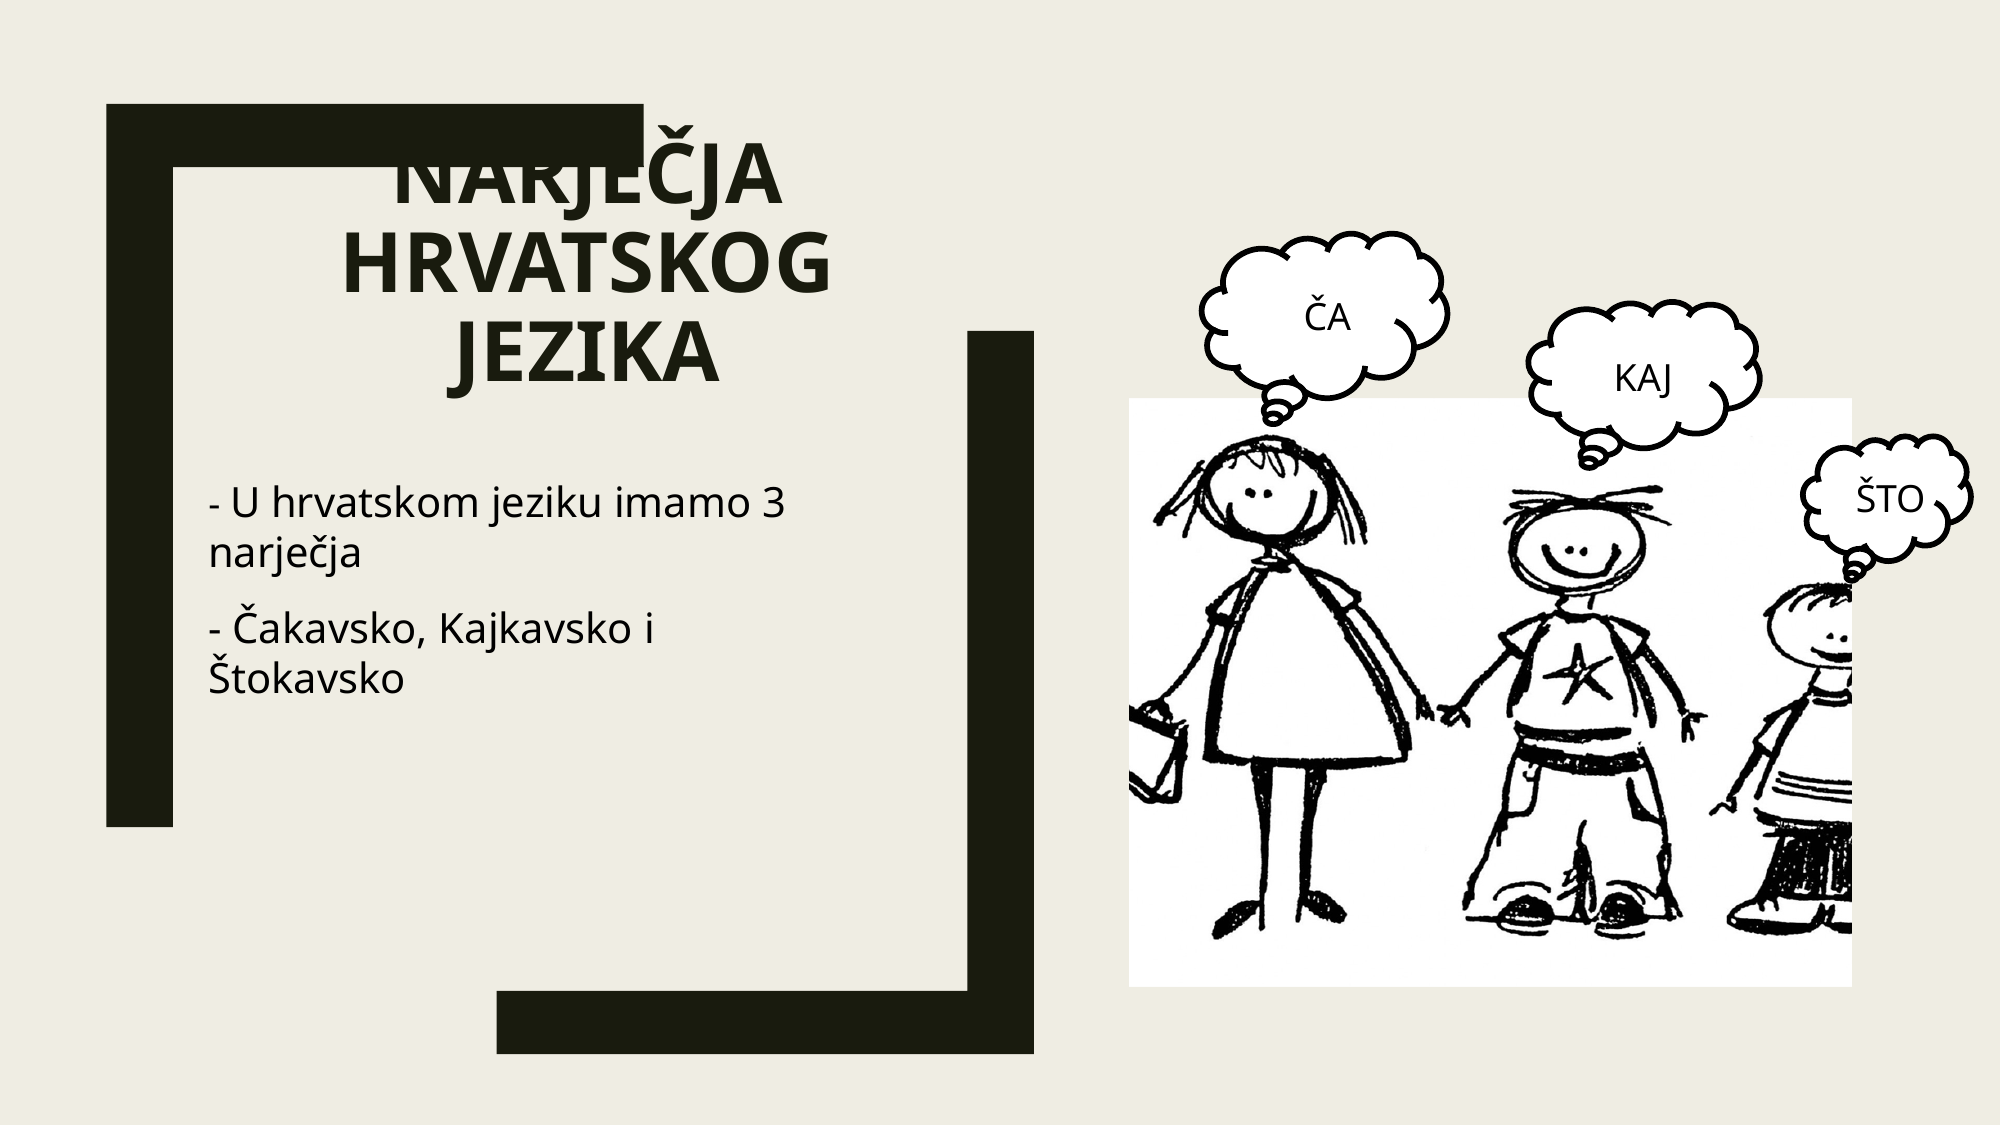

Narječja hrvatskog jezika
ČA
KAJ
ŠTO
- U hrvatskom jeziku imamo 3 narječja
- Čakavsko, Kajkavsko i Štokavsko